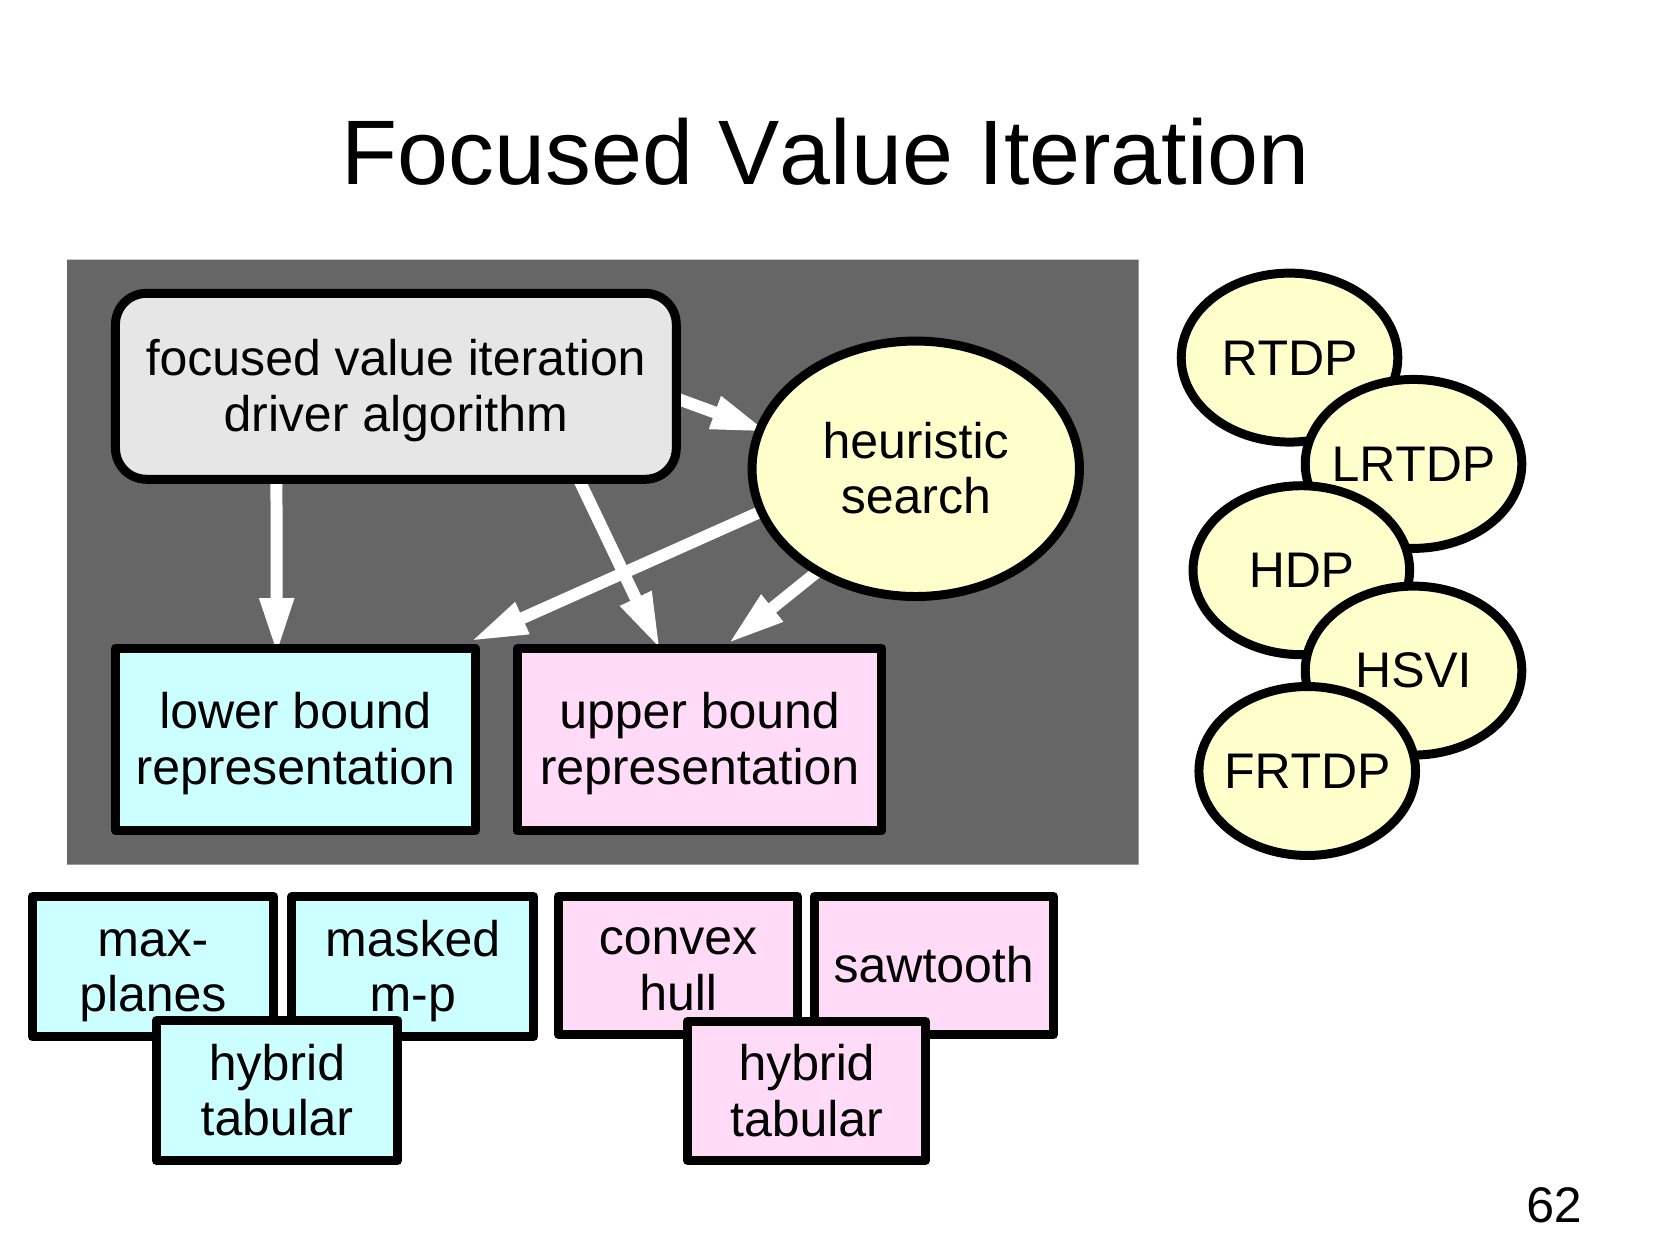

# Focused Value Iteration
RTDP
focused value iteration
driver algorithm
heuristic
search
LRTDP
HDP
HSVI
lower bound
representation
upper bound
representation
FRTDP
convex
hull
sawtooth
max-
planes
masked
m-p
hybrid
tabular
hybrid
tabular